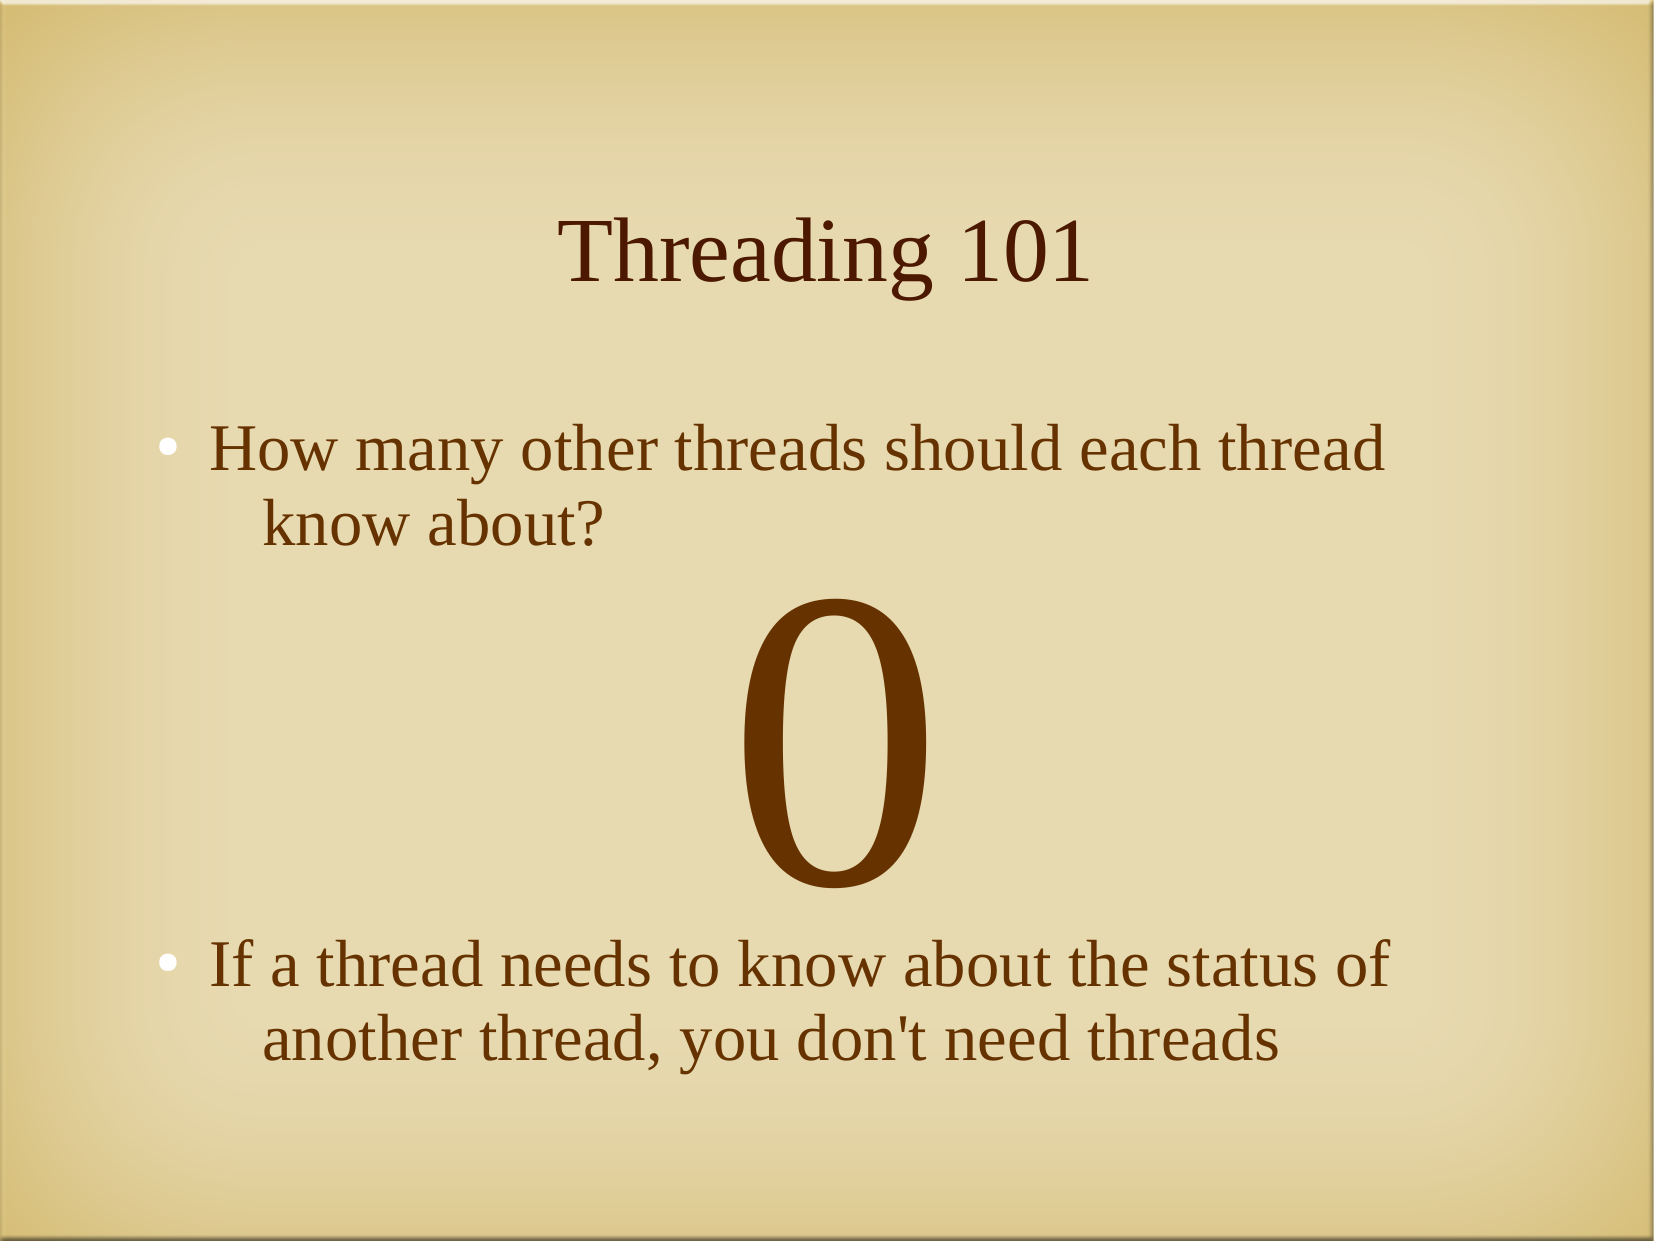

# Threading 101
How many other threads should each thread know about?
0
If a thread needs to know about the status of another thread, you don't need threads